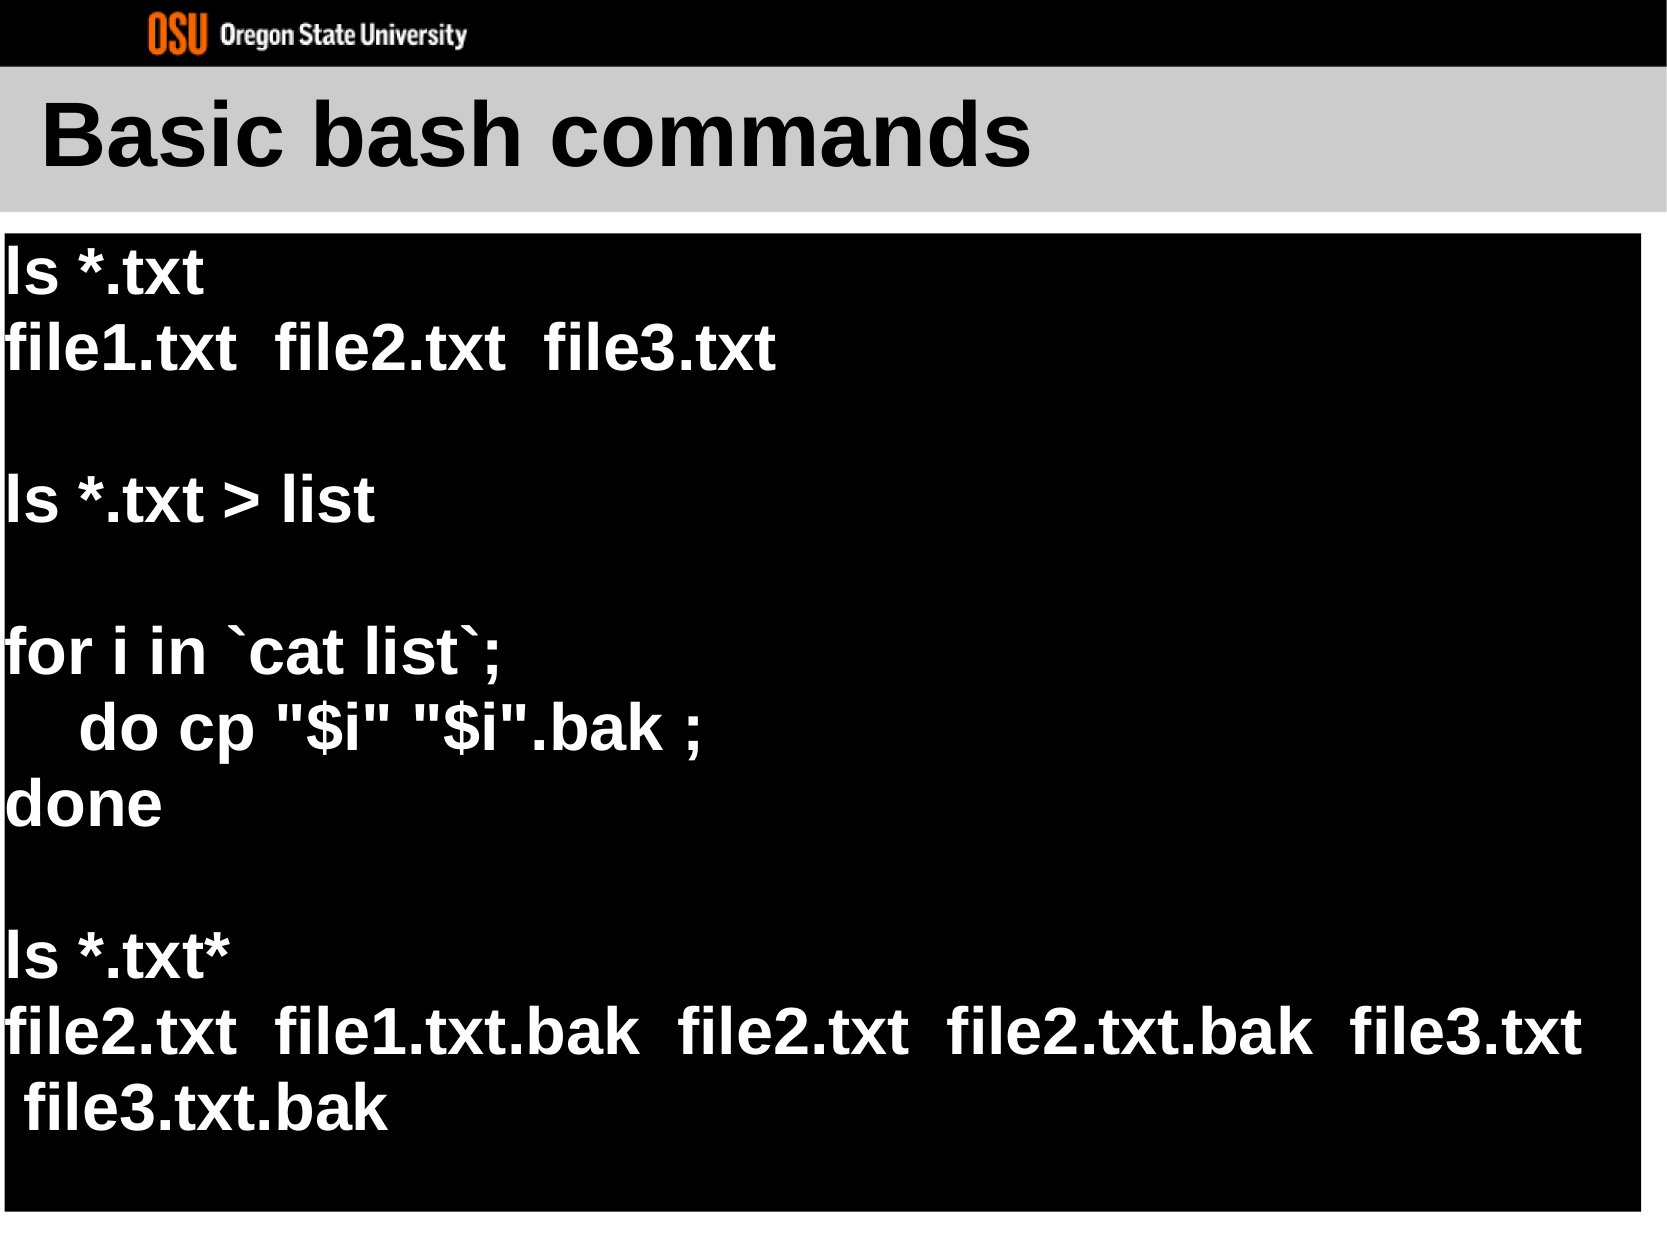

# Basic bash commands
ls *.txt
file1.txt  file2.txt  file3.txt
ls *.txt > list
for i in `cat list`;
    do cp "$i" "$i".bak ;
done
ls *.txt*
file2.txt  file1.txt.bak  file2.txt  file2.txt.bak  file3.txt  file3.txt.bak